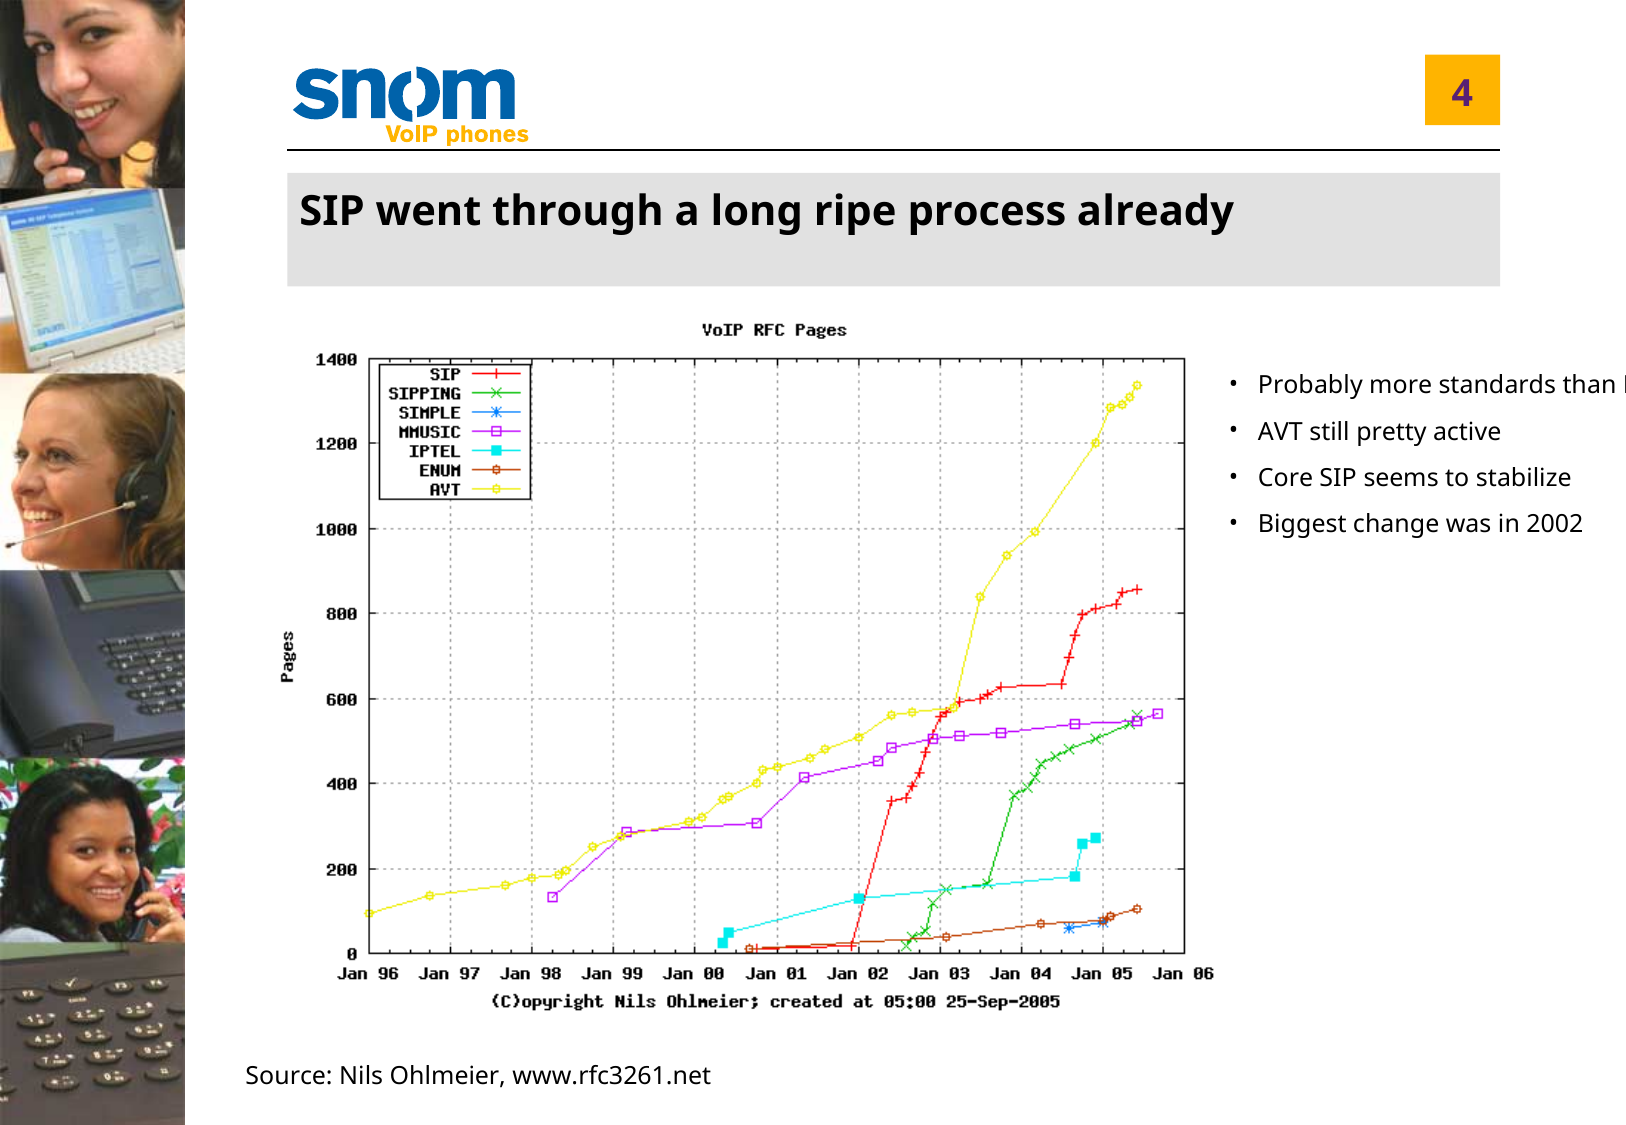

4
# SIP went through a long ripe process already
Probably more standards than H323
AVT still pretty active
Core SIP seems to stabilize
Biggest change was in 2002
Source: Nils Ohlmeier, www.rfc3261.net